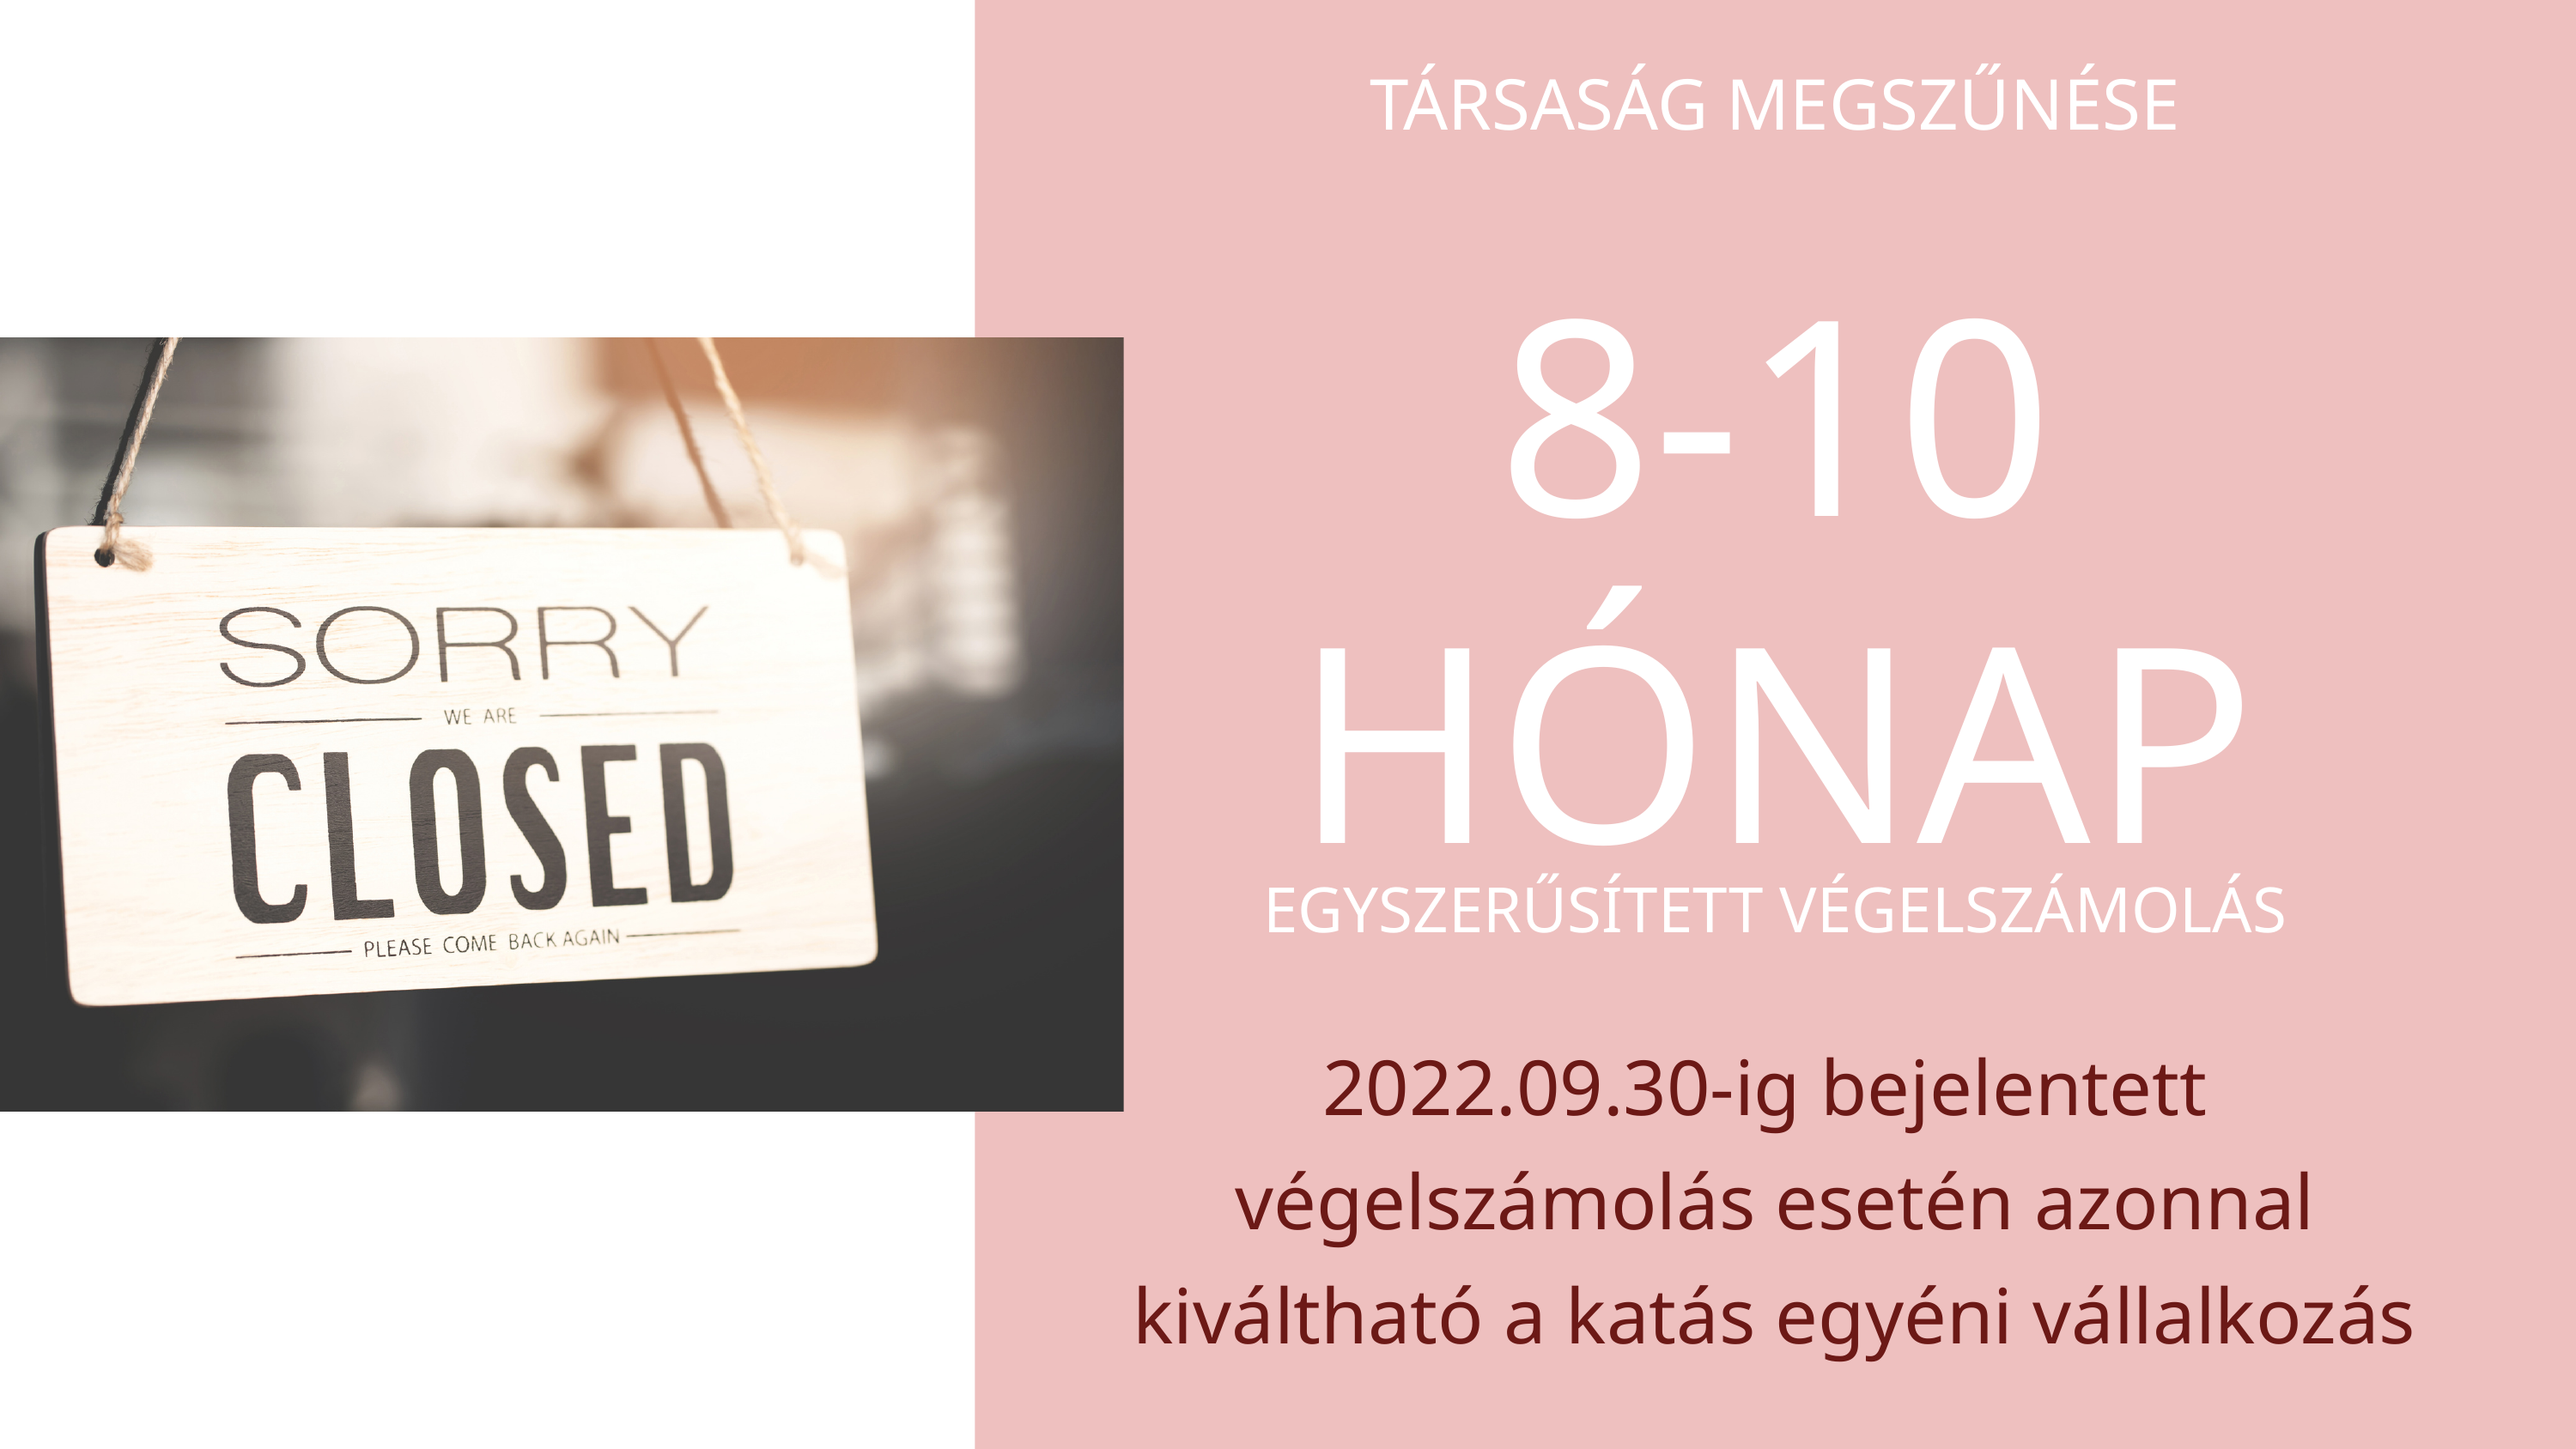

TÁRSASÁG MEGSZŰNÉSE
8-10 HÓNAP
EGYSZERŰSÍTETT VÉGELSZÁMOLÁS
2022.09.30-ig bejelentett végelszámolás esetén azonnal kiváltható a katás egyéni vállalkozás